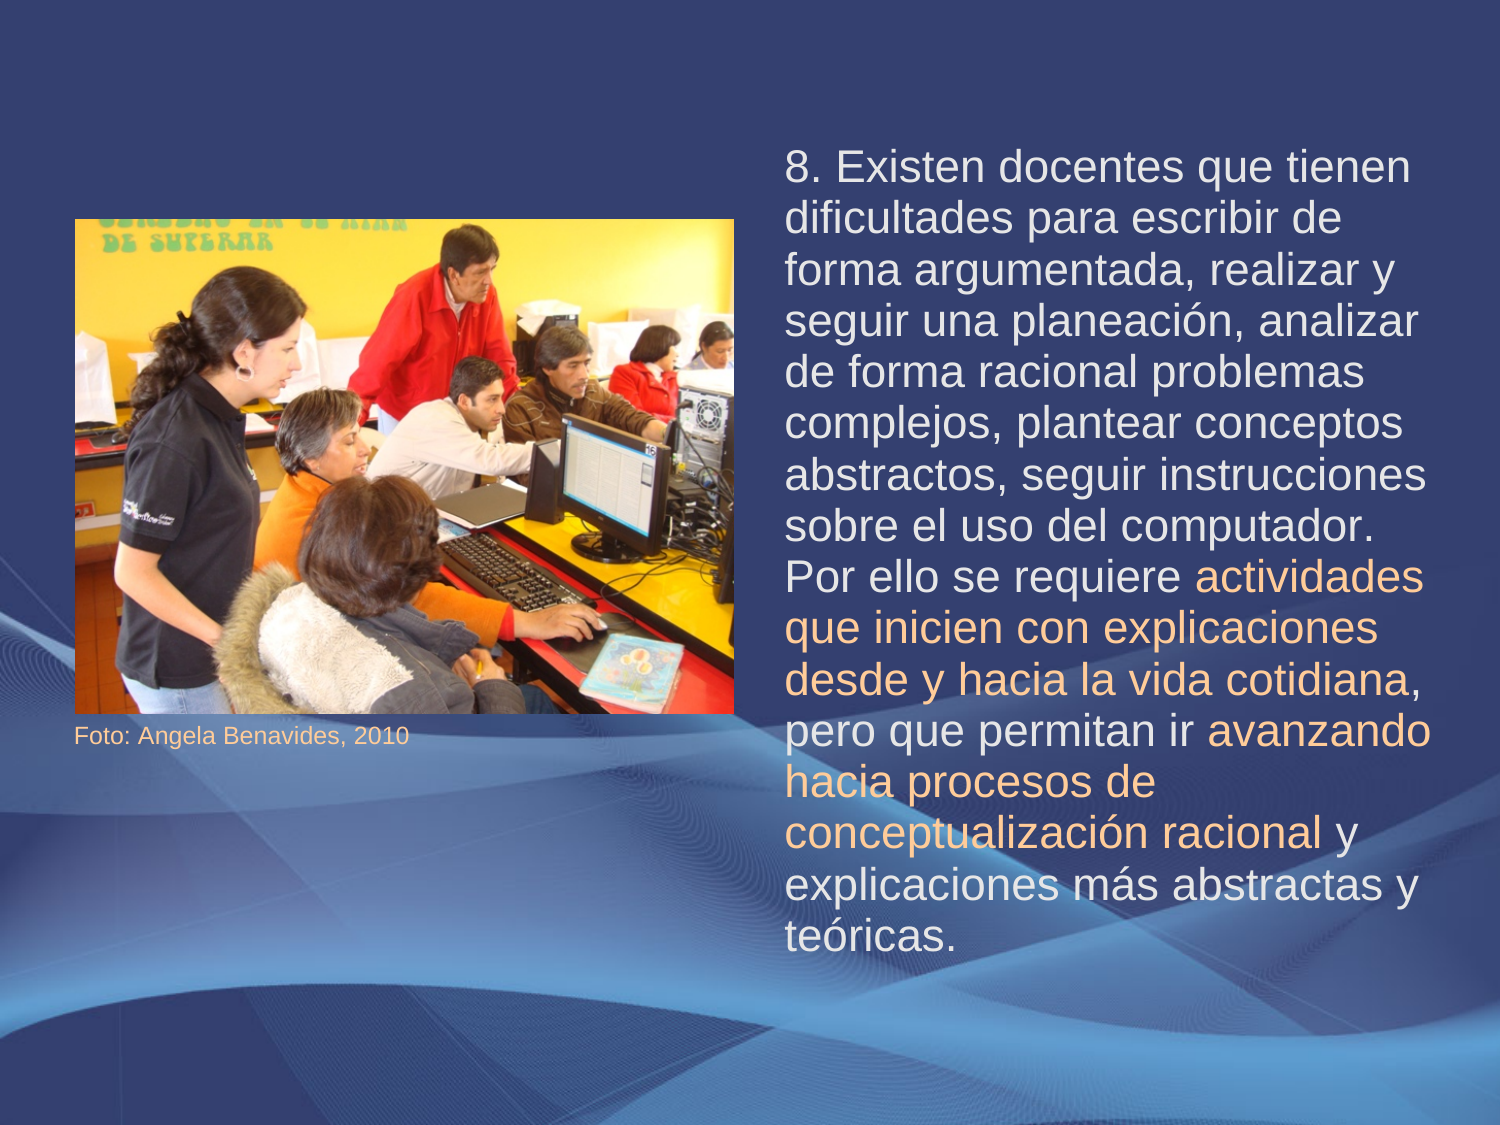

# 8. Existen docentes que tienen dificultades para escribir de forma argumentada, realizar y seguir una planeación, analizar de forma racional problemas complejos, plantear conceptos abstractos, seguir instrucciones sobre el uso del computador. Por ello se requiere actividades que inicien con explicaciones desde y hacia la vida cotidiana, pero que permitan ir avanzando hacia procesos de conceptualización racional y explicaciones más abstractas y teóricas.
Foto: Angela Benavides, 2010